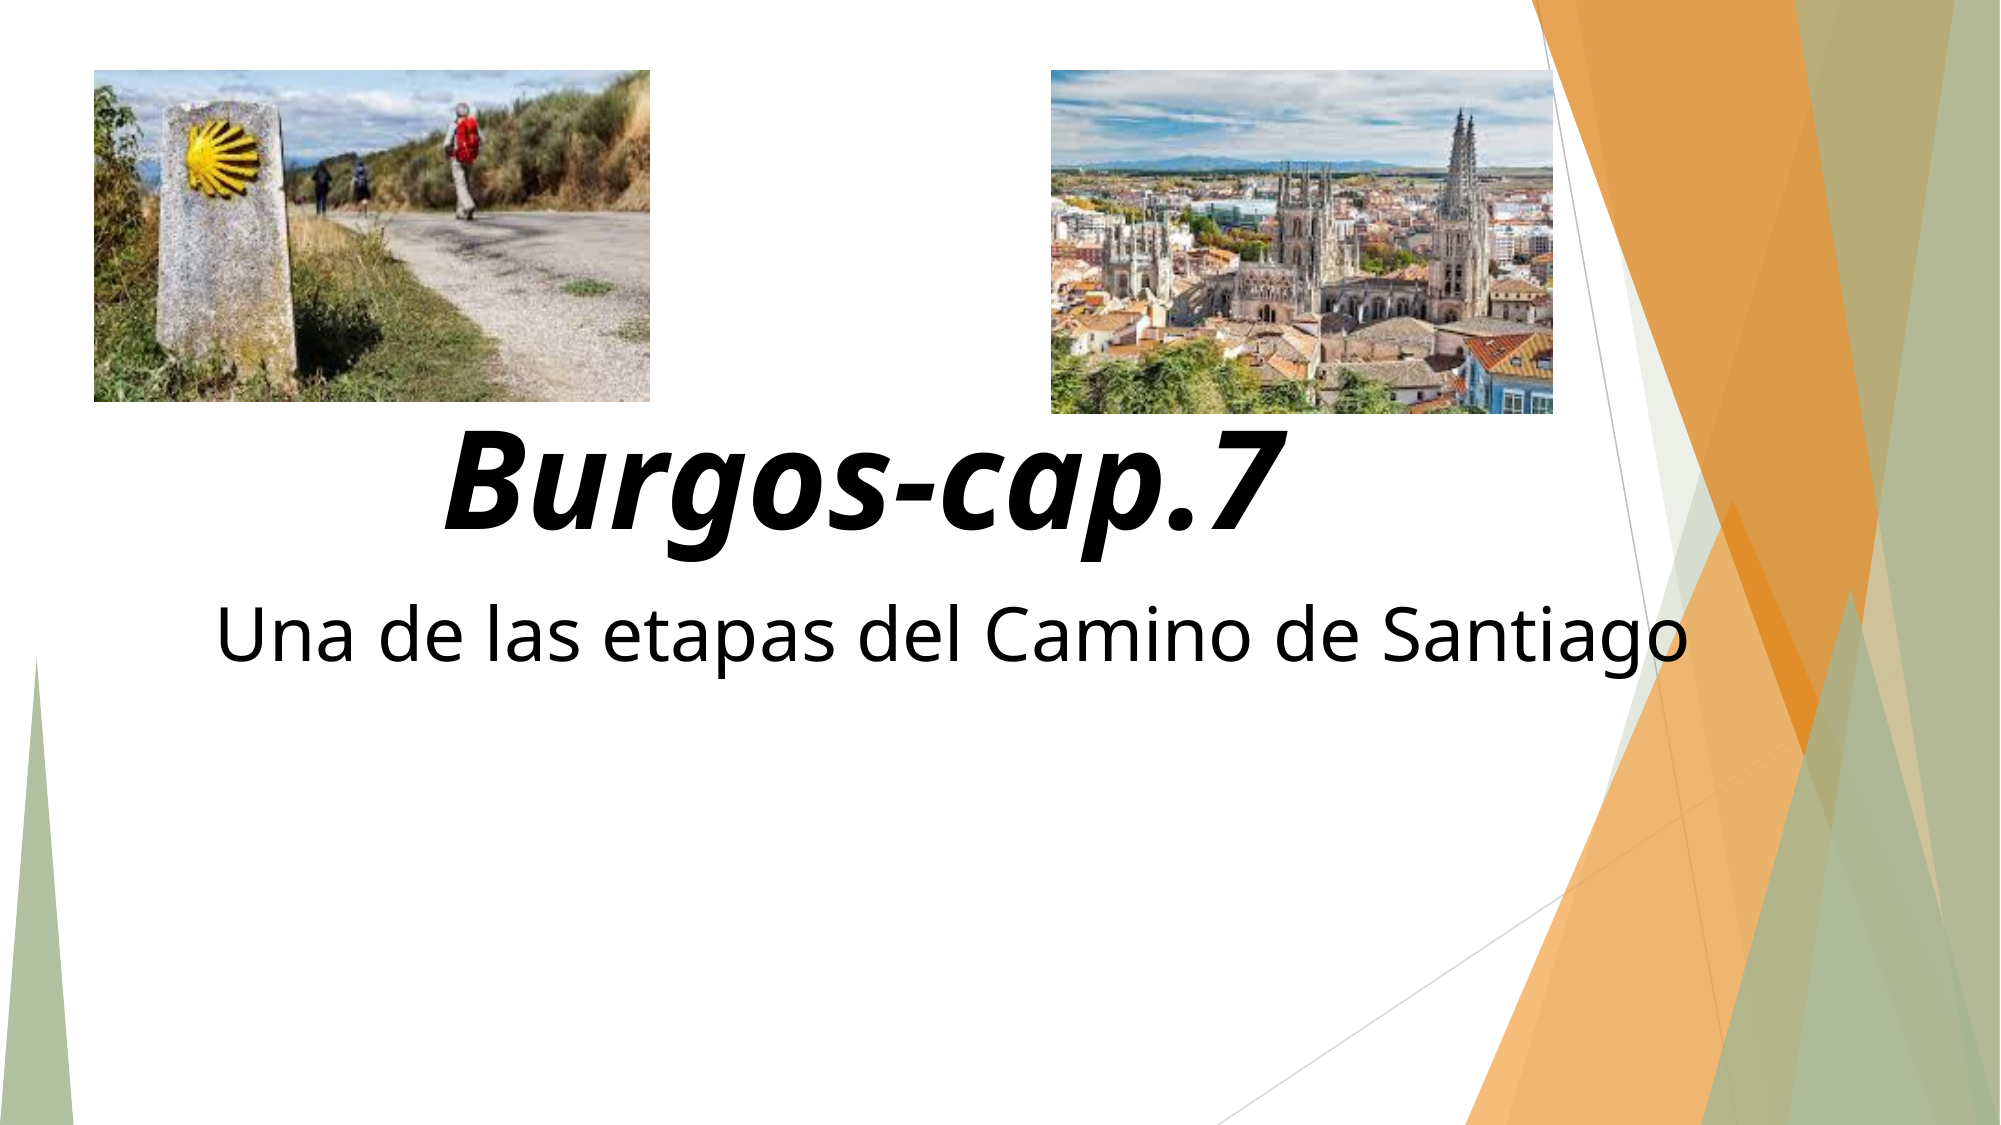

Burgos-cap.7
Una de las etapas del Camino de Santiago